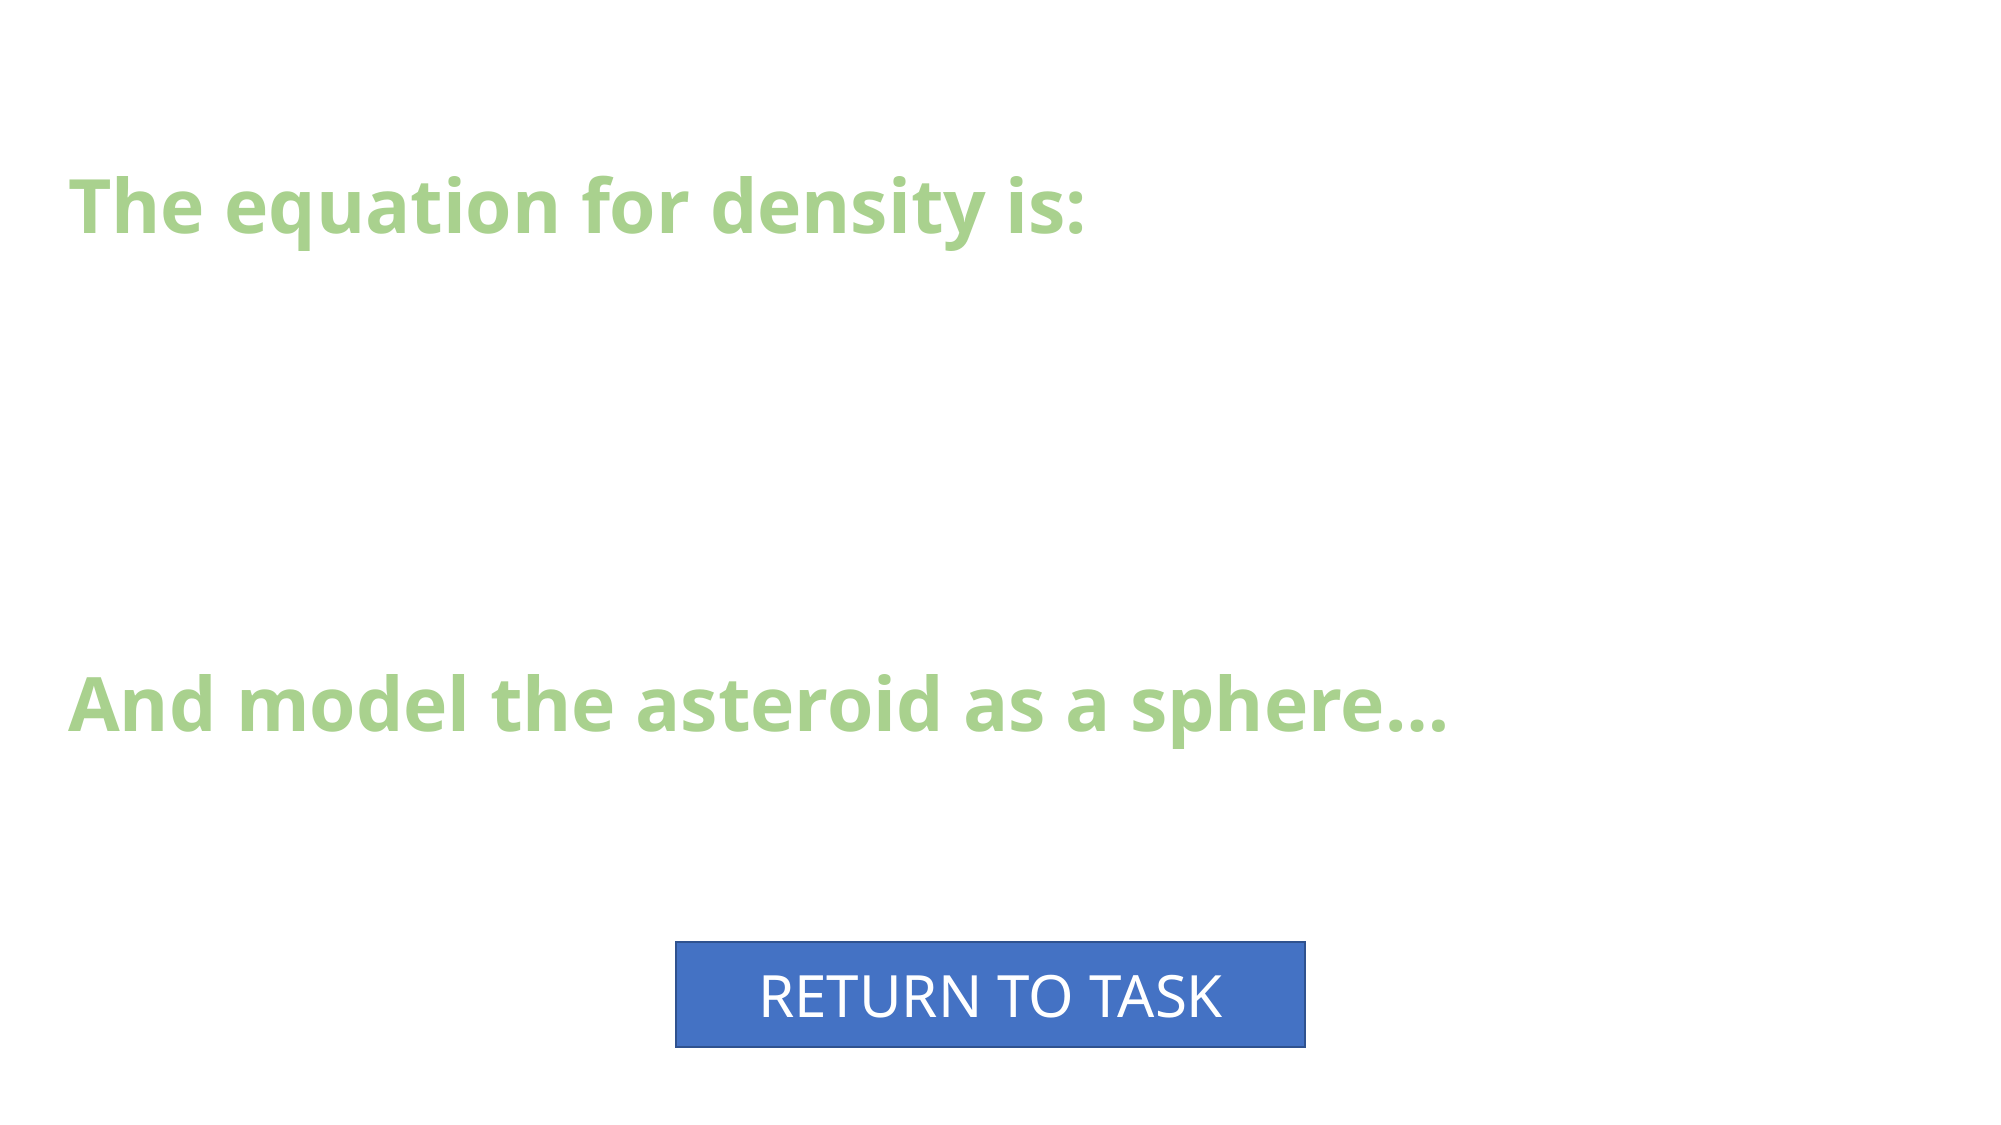

HINT 1
The equation for density is:
And model the asteroid as a sphere…
RETURN TO TASK